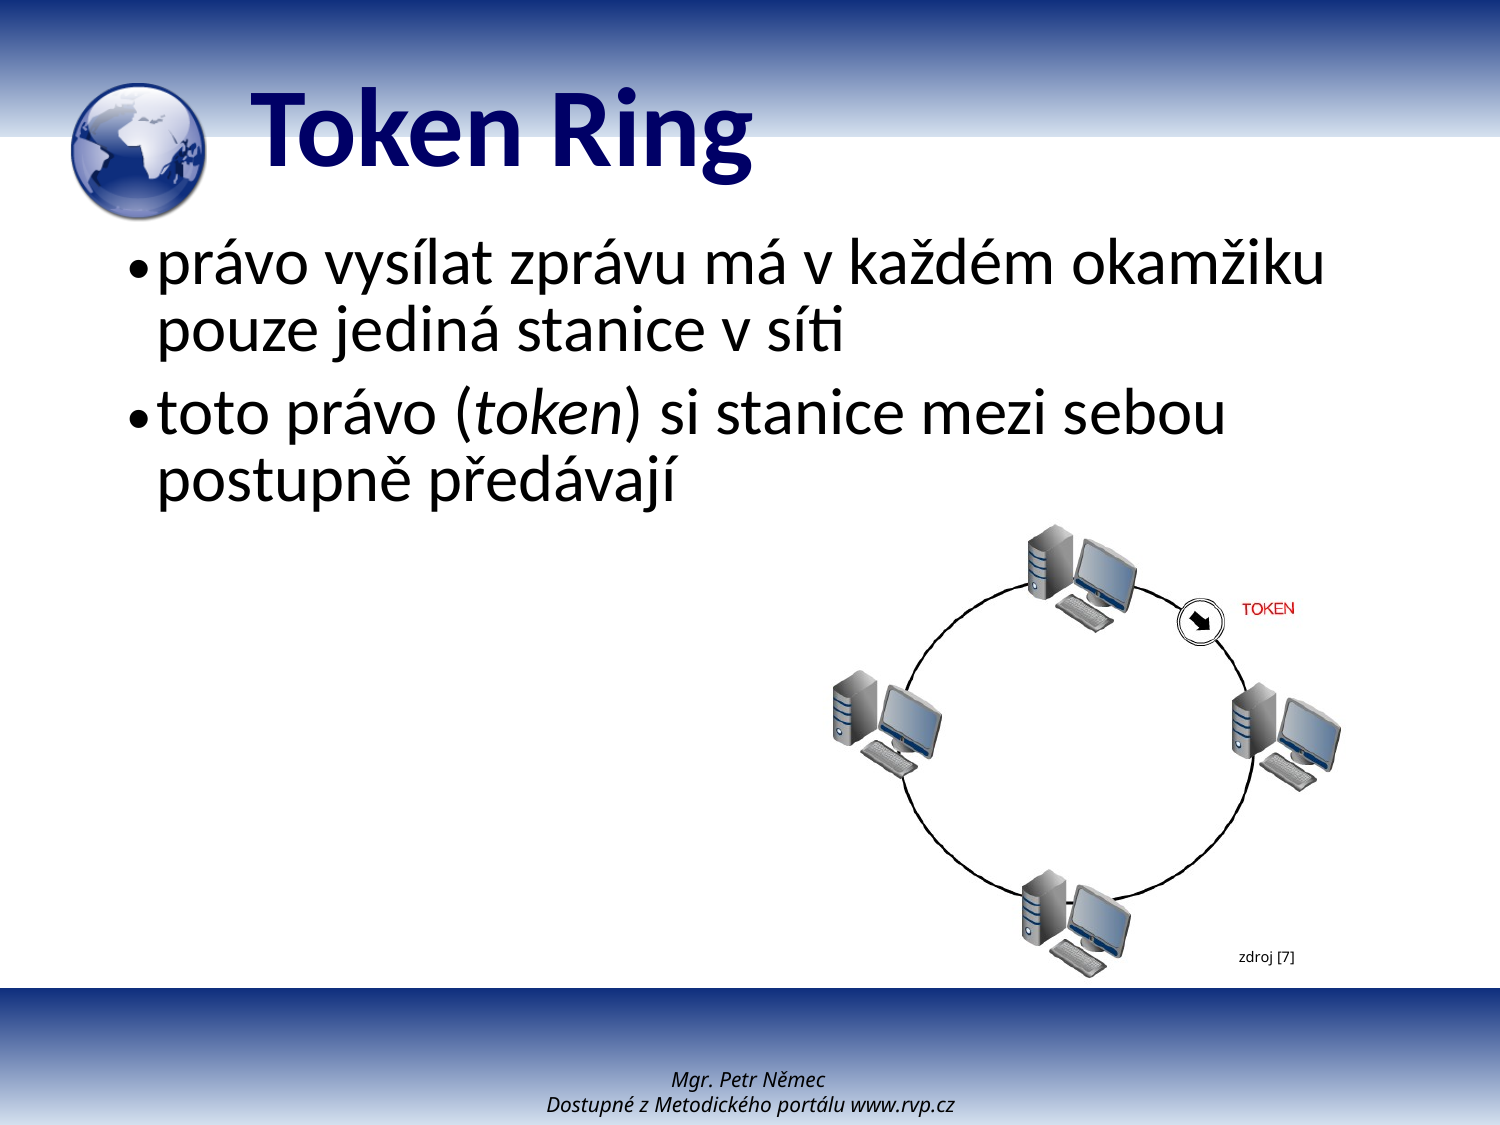

# Token Ring
právo vysílat zprávu má v každém okamžiku pouze jediná stanice v síti
toto právo (token) si stanice mezi sebou postupně předávají
zdroj [7]